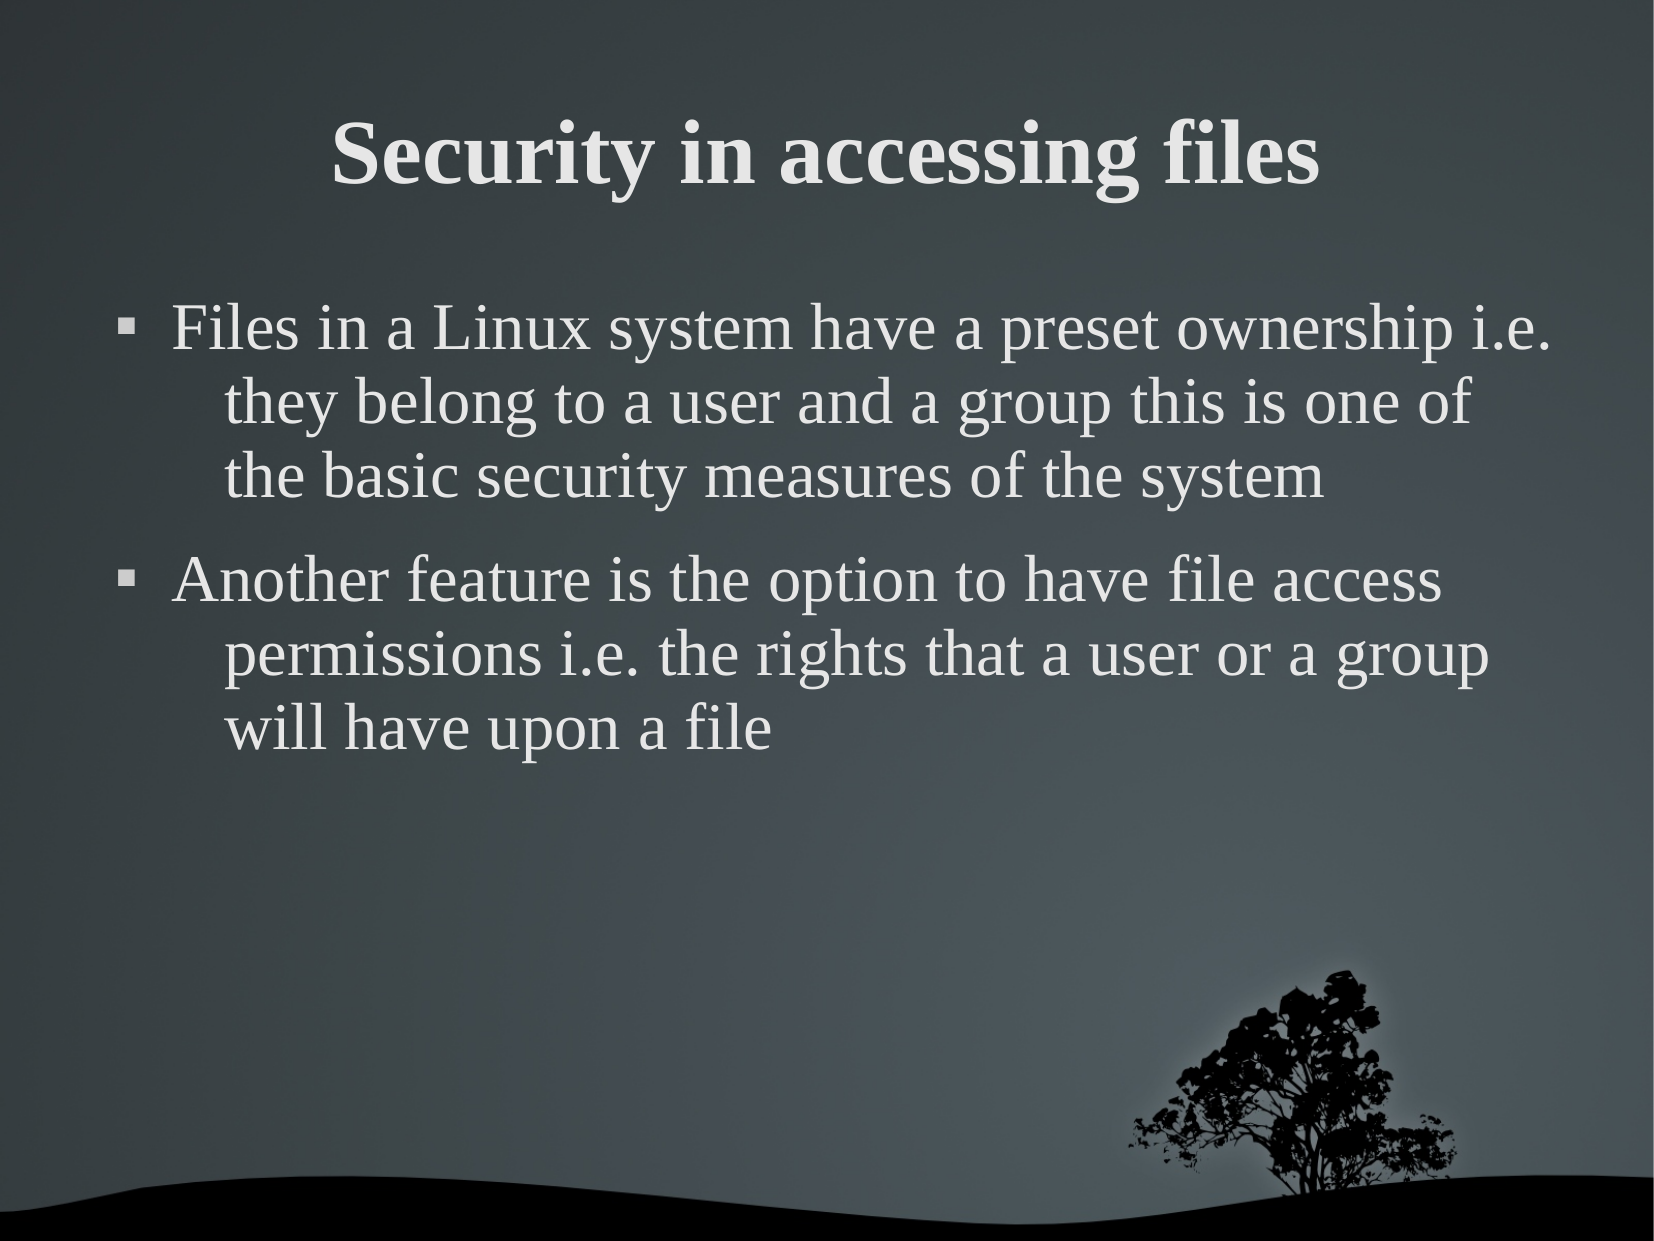

# Security in accessing files
Files in a Linux system have a preset ownership i.e. they belong to a user and a group this is one of the basic security measures of the system
Another feature is the option to have file access permissions i.e. the rights that a user or a group will have upon a file